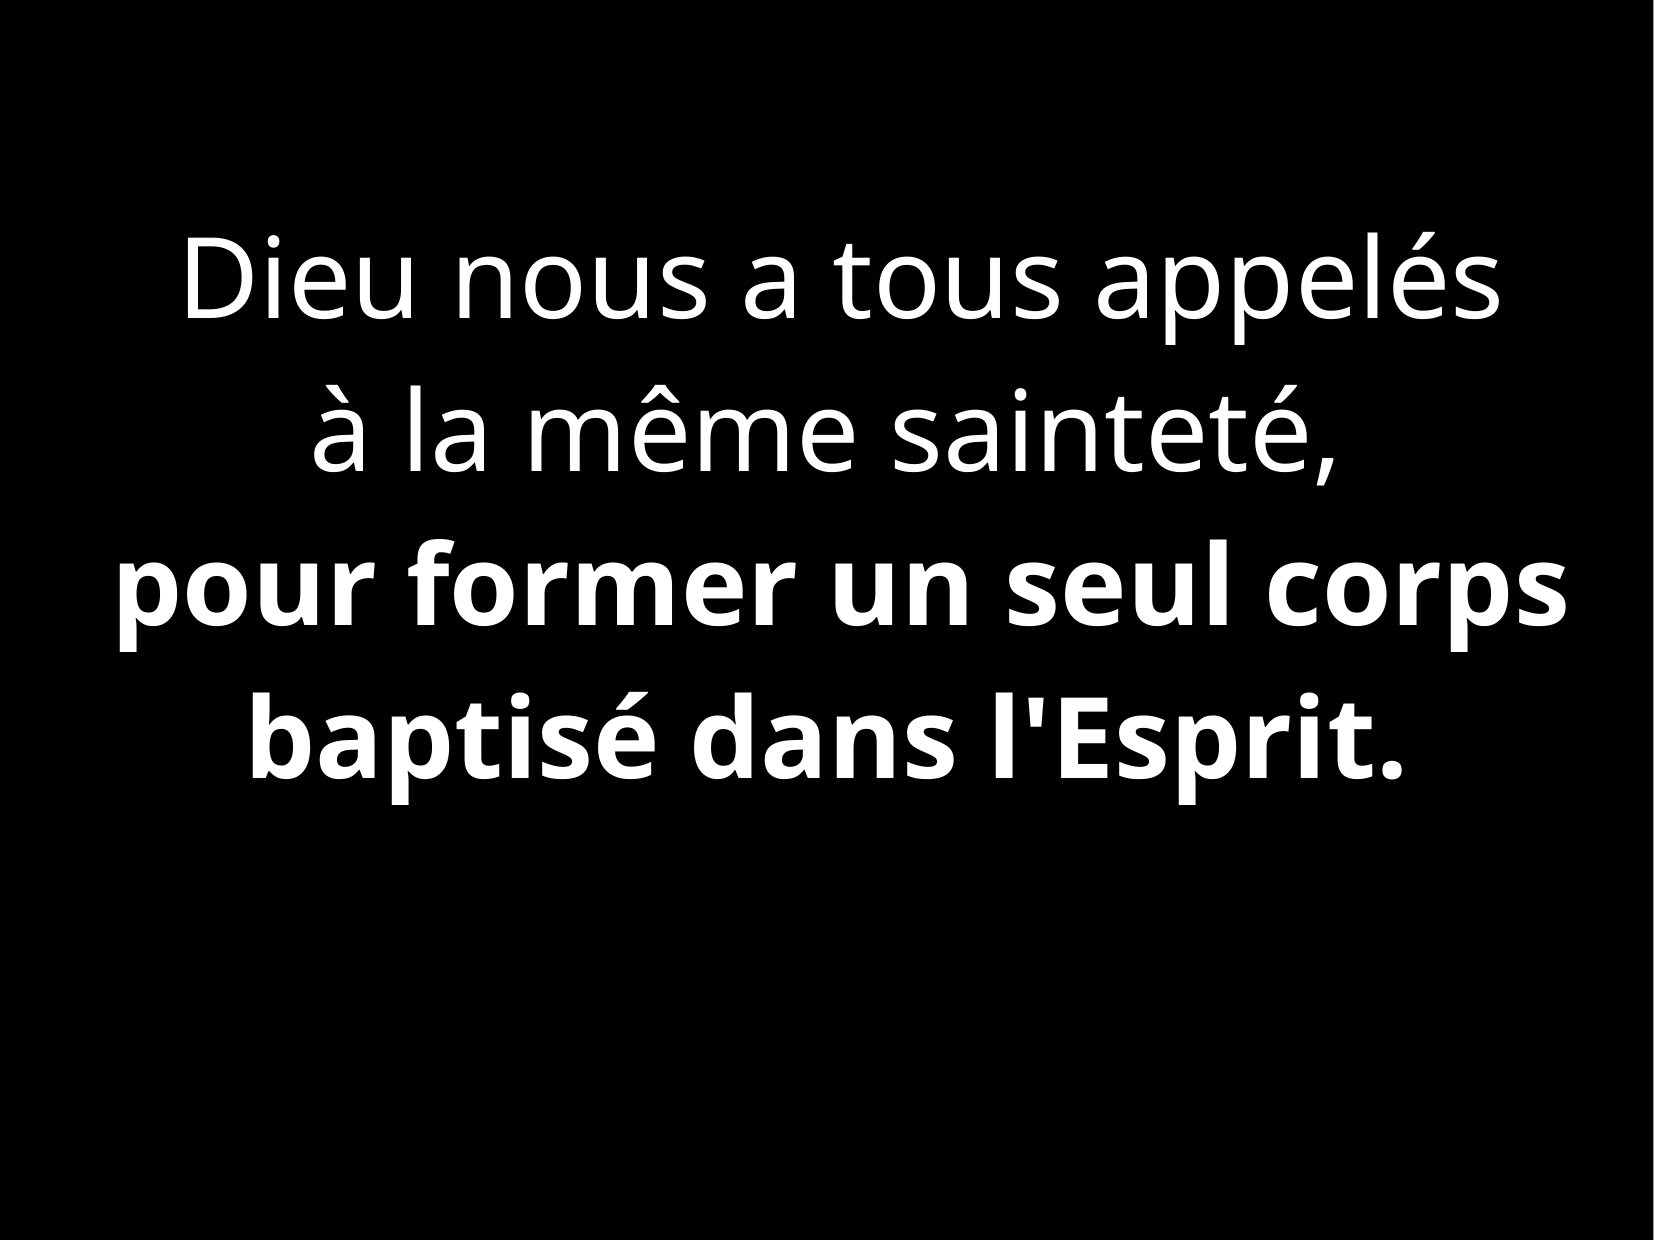

# Dieu nous a tous appelés à la même sainteté, pour former un seul corps baptisé dans l'Esprit.